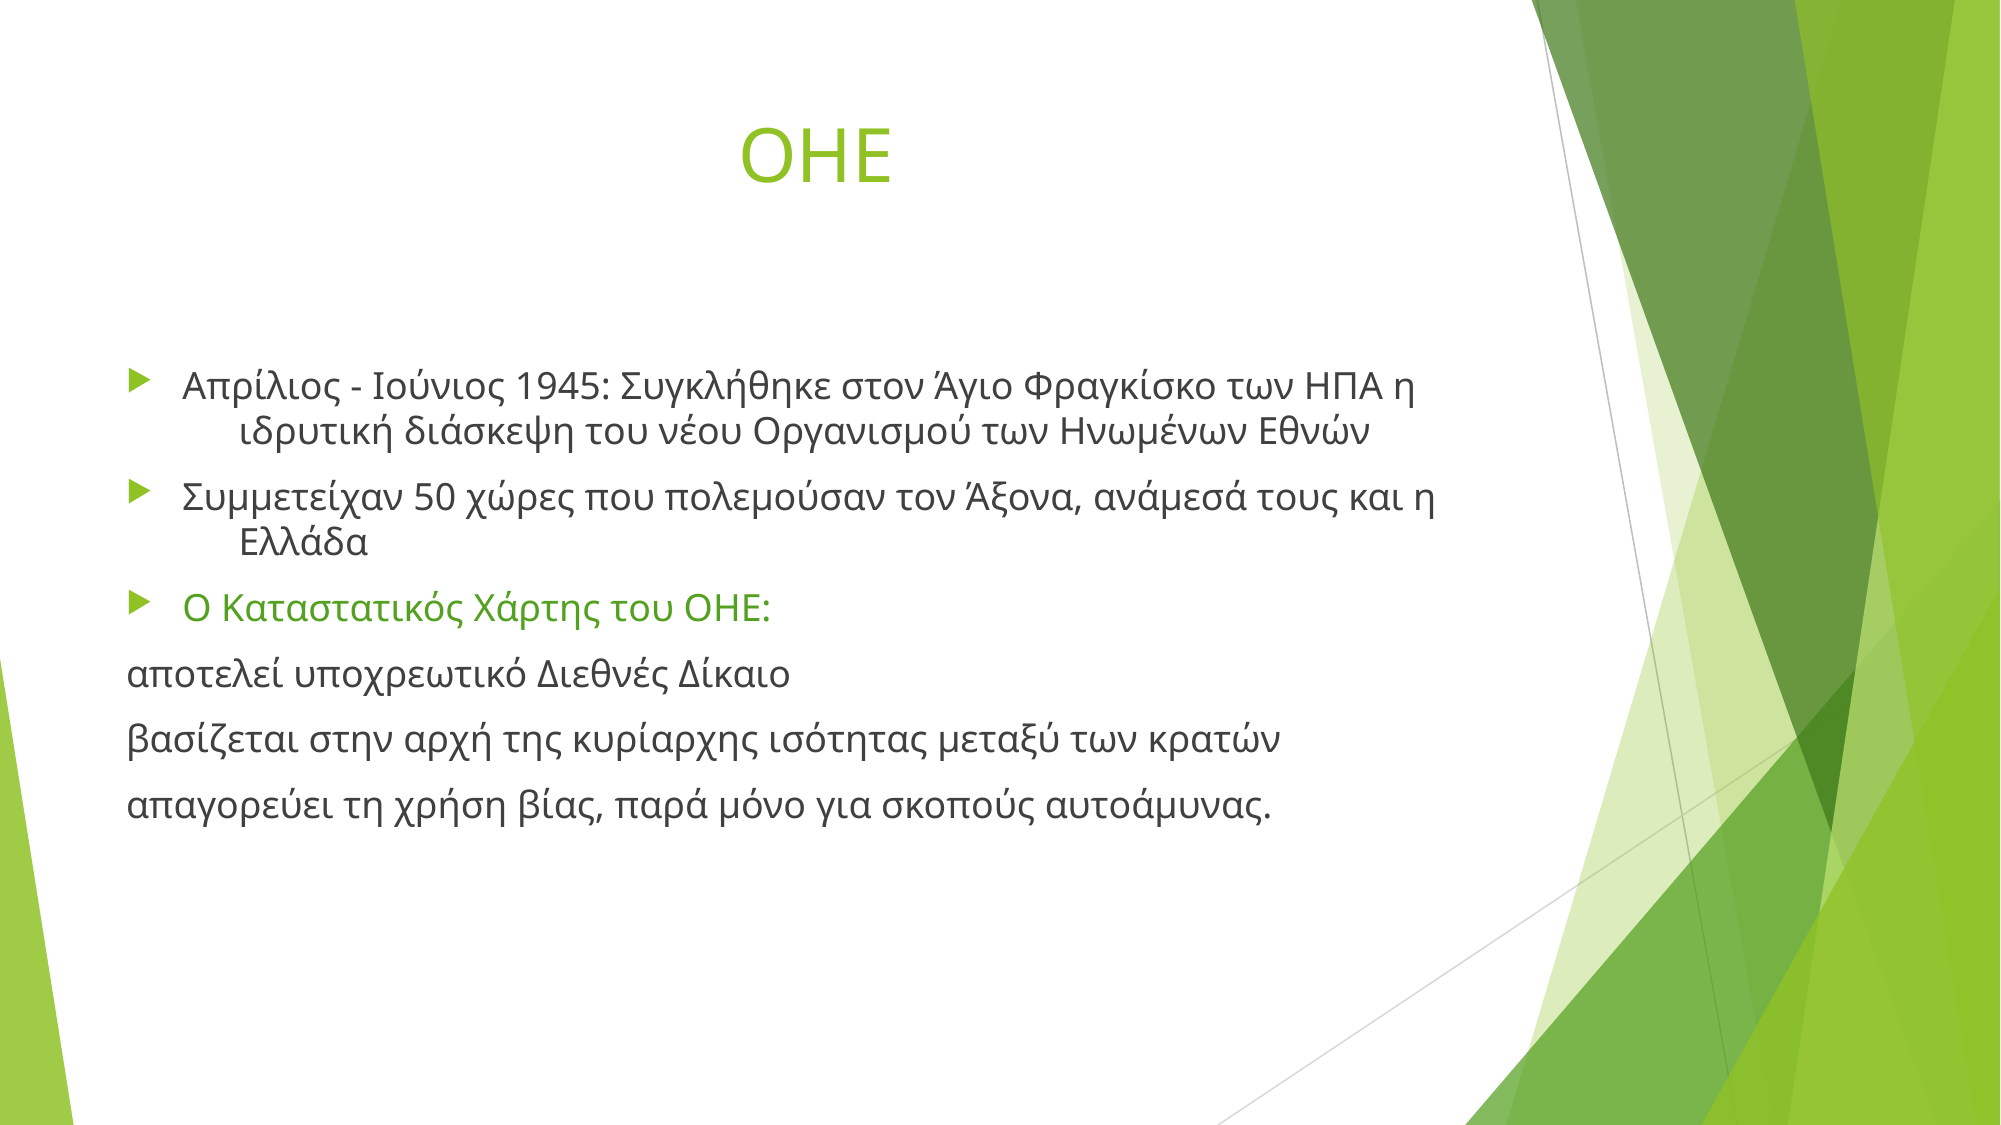

# ΟΗΕ
Απρίλιος - Ιούνιος 1945: Συγκλήθηκε στον Άγιο Φραγκίσκο των ΗΠΑ η ιδρυτική διάσκεψη του νέου Οργανισμού των Ηνωμένων Εθνών
Συμμετείχαν 50 χώρες που πολεμούσαν τον Άξονα, ανάμεσά τους και η Ελλάδα
Ο Καταστατικός Χάρτης του ΟΗΕ:
αποτελεί υποχρεωτικό Διεθνές Δίκαιο
βασίζεται στην αρχή της κυρίαρχης ισότητας μεταξύ των κρατών
απαγορεύει τη χρήση βίας, παρά μόνο για σκοπούς αυτοάμυνας.